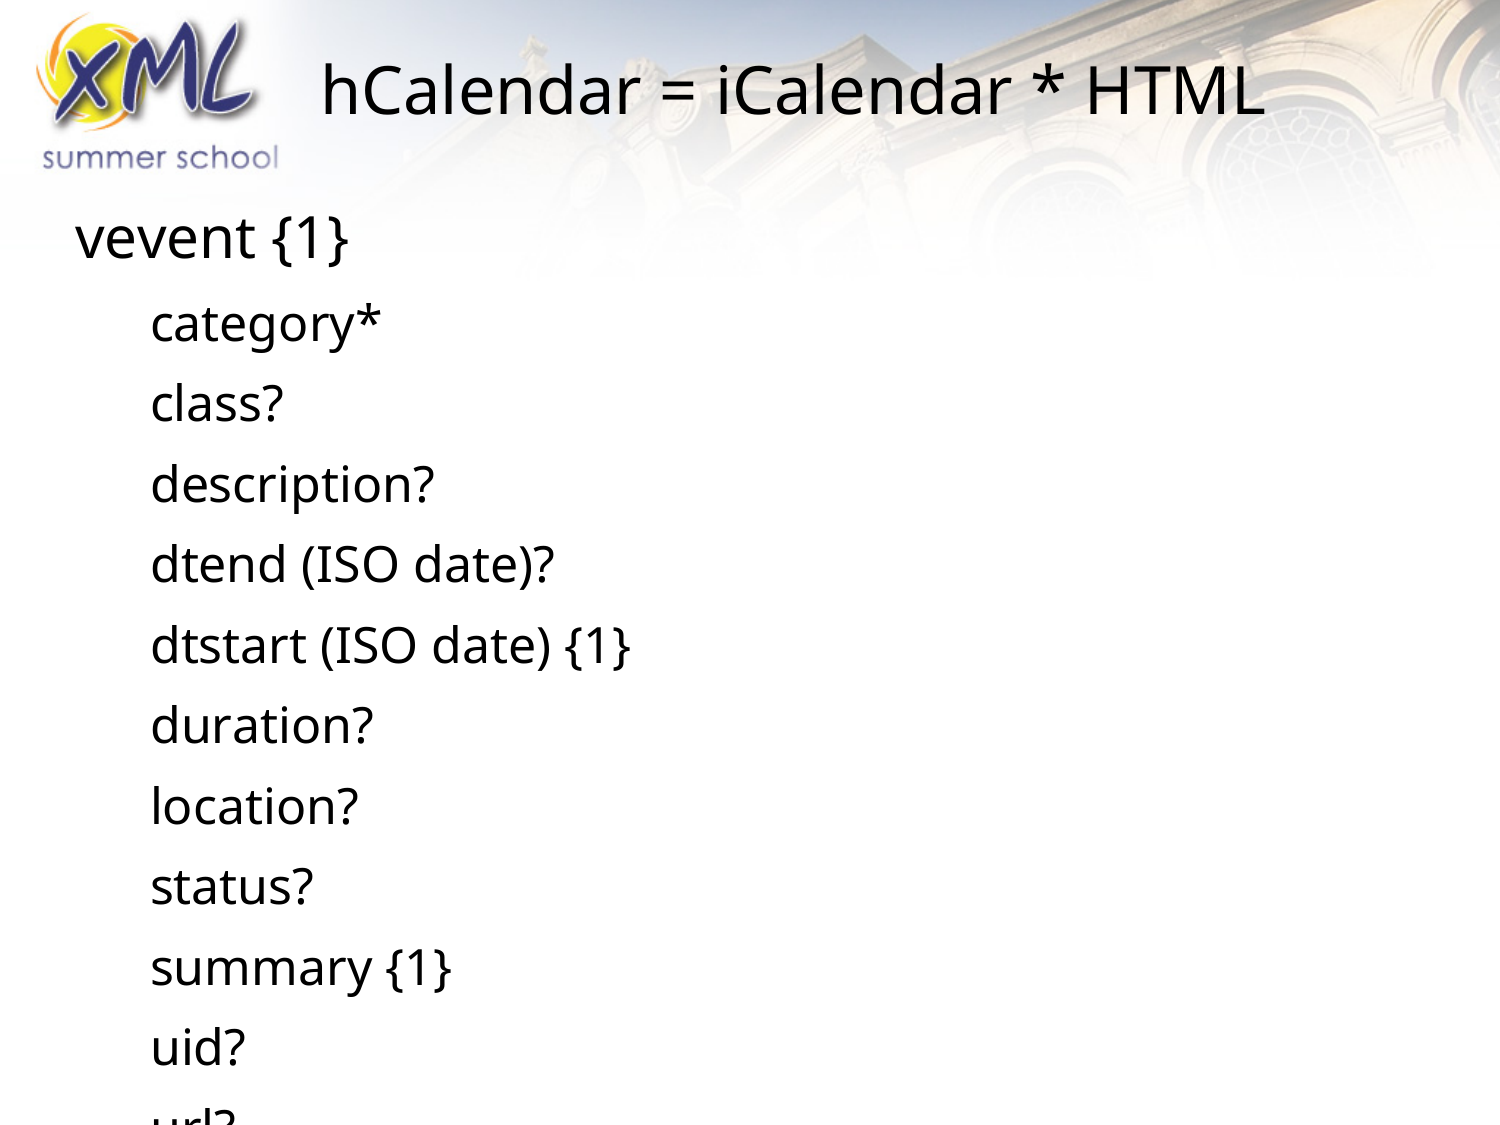

# hCalendar = iCalendar * HTML
vevent {1}
category*
class?
description?
dtend (ISO date)?
dtstart (ISO date) {1}
duration?
location?
status?
summary {1}
uid?
url?
last-modified?